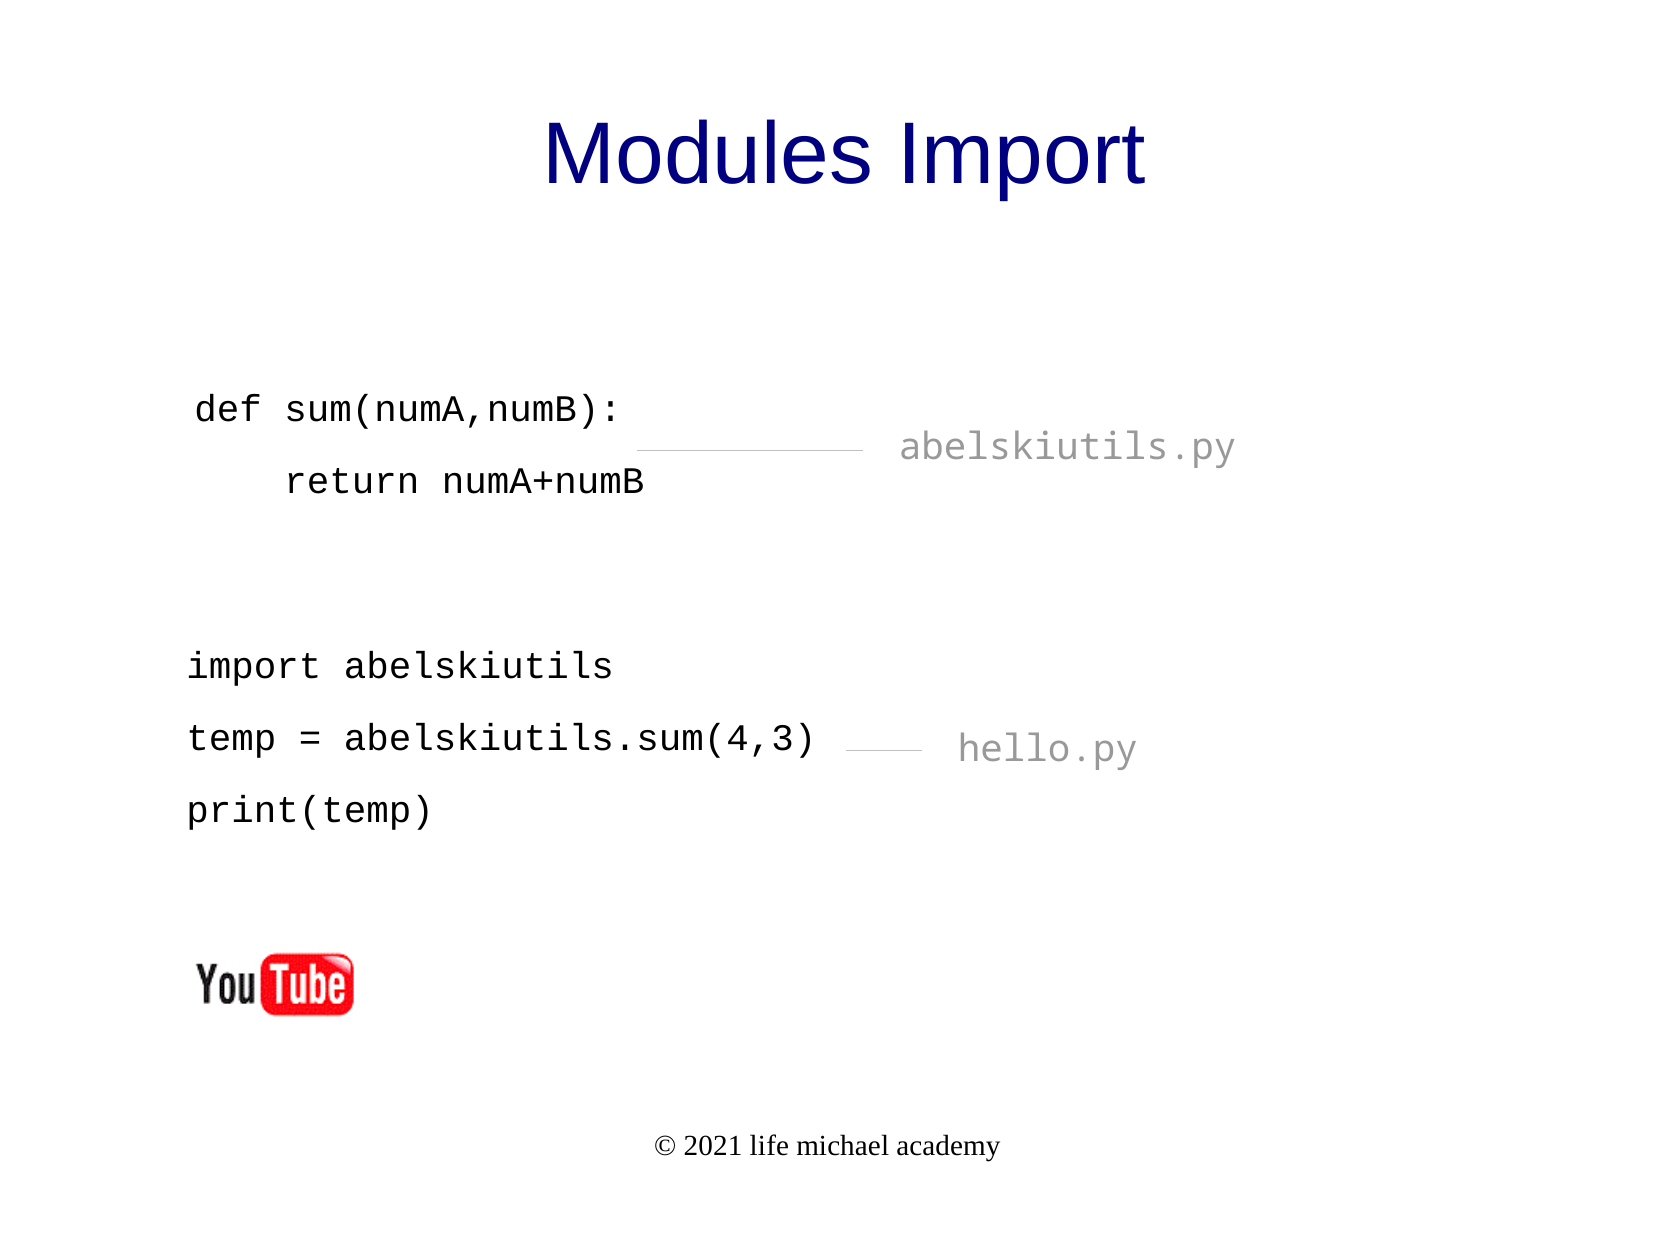

# Modules Import
def sum(numA,numB):
 return numA+numB
abelskiutils.py
import abelskiutils
temp = abelskiutils.sum(4,3)
print(temp)
hello.py
© 2021 life michael academy